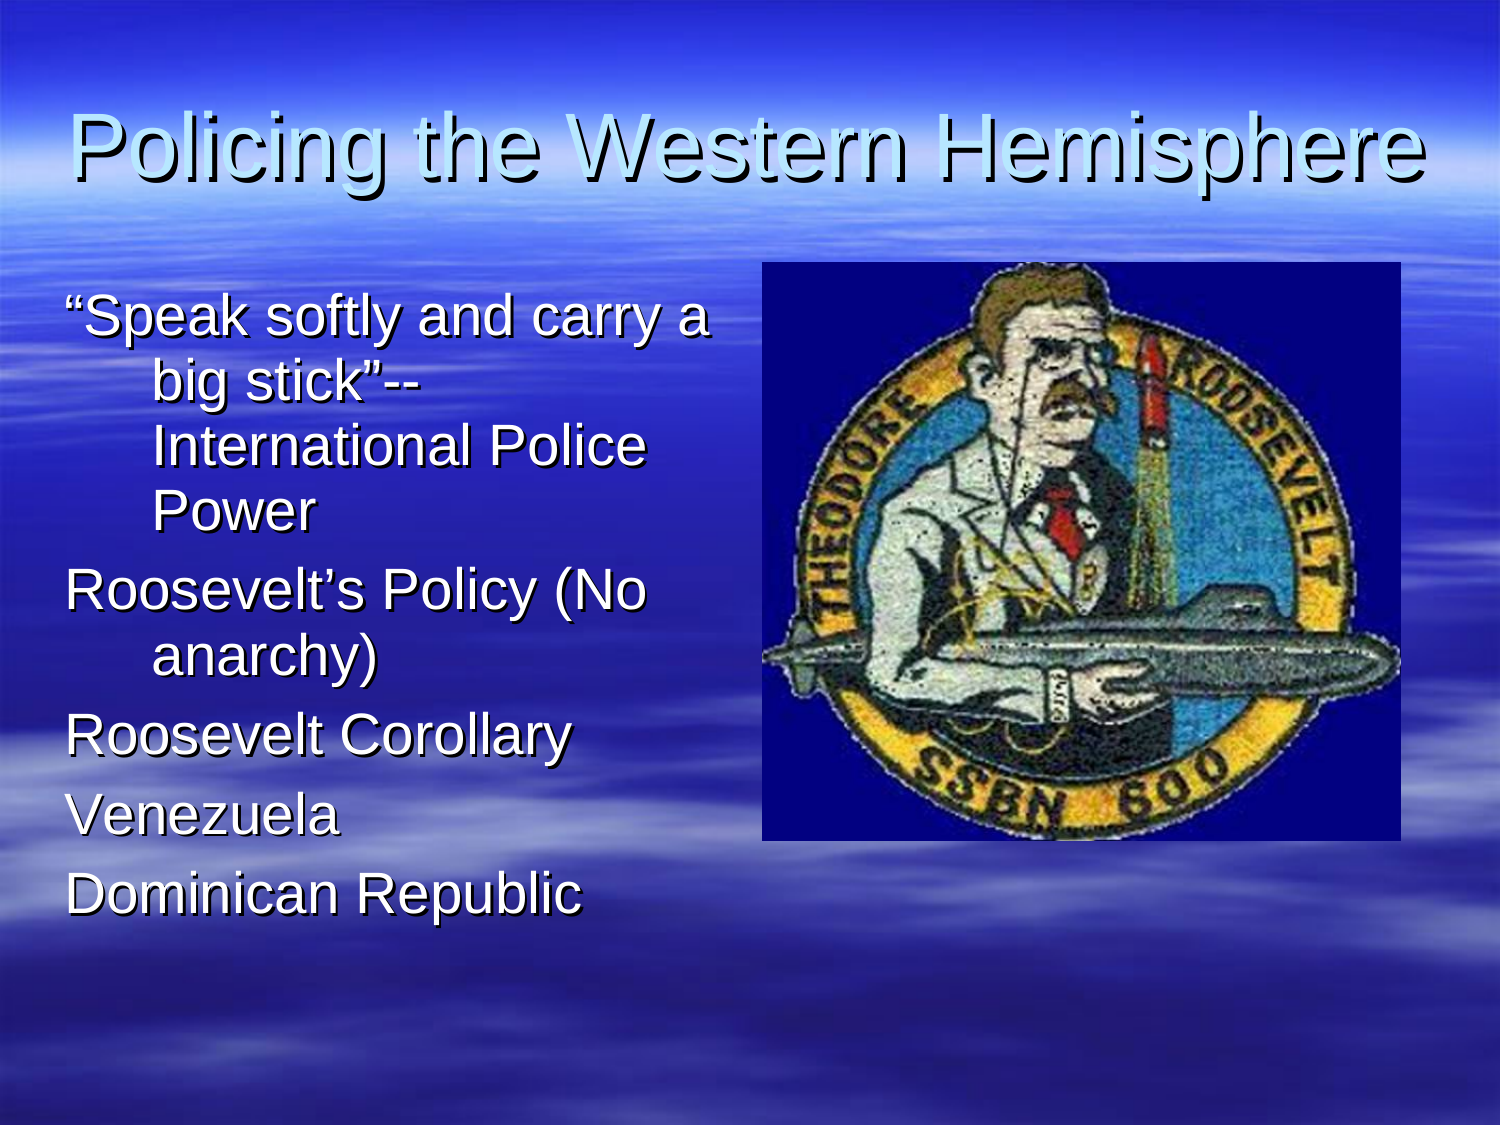

# Policing the Western Hemisphere
“Speak softly and carry a big stick”--International Police Power
Roosevelt’s Policy (No anarchy)
Roosevelt Corollary
Venezuela
Dominican Republic